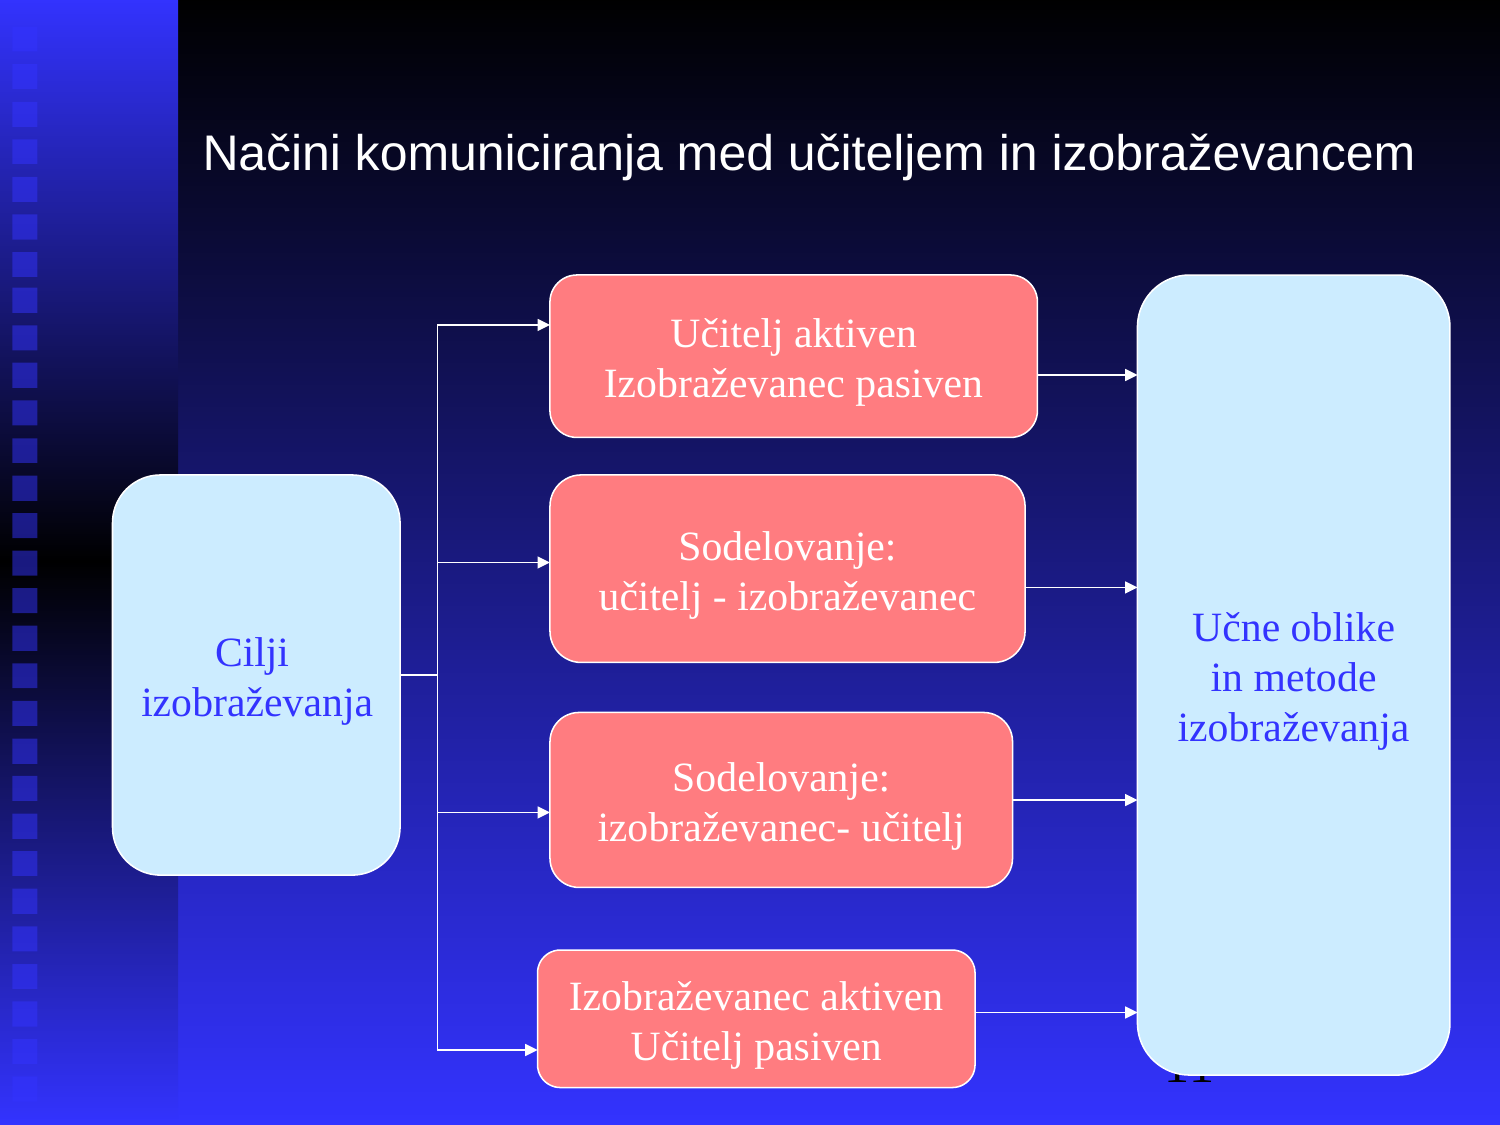

# Načini komuniciranja med učiteljem in izobraževancem
Učitelj aktiven
Izobraževanec pasiven
Učne oblike
in metode
izobraževanja
Cilji
izobraževanja
Sodelovanje:
učitelj - izobraževanec
Sodelovanje:
izobraževanec- učitelj
Izobraževanec aktiven
Učitelj pasiven
11